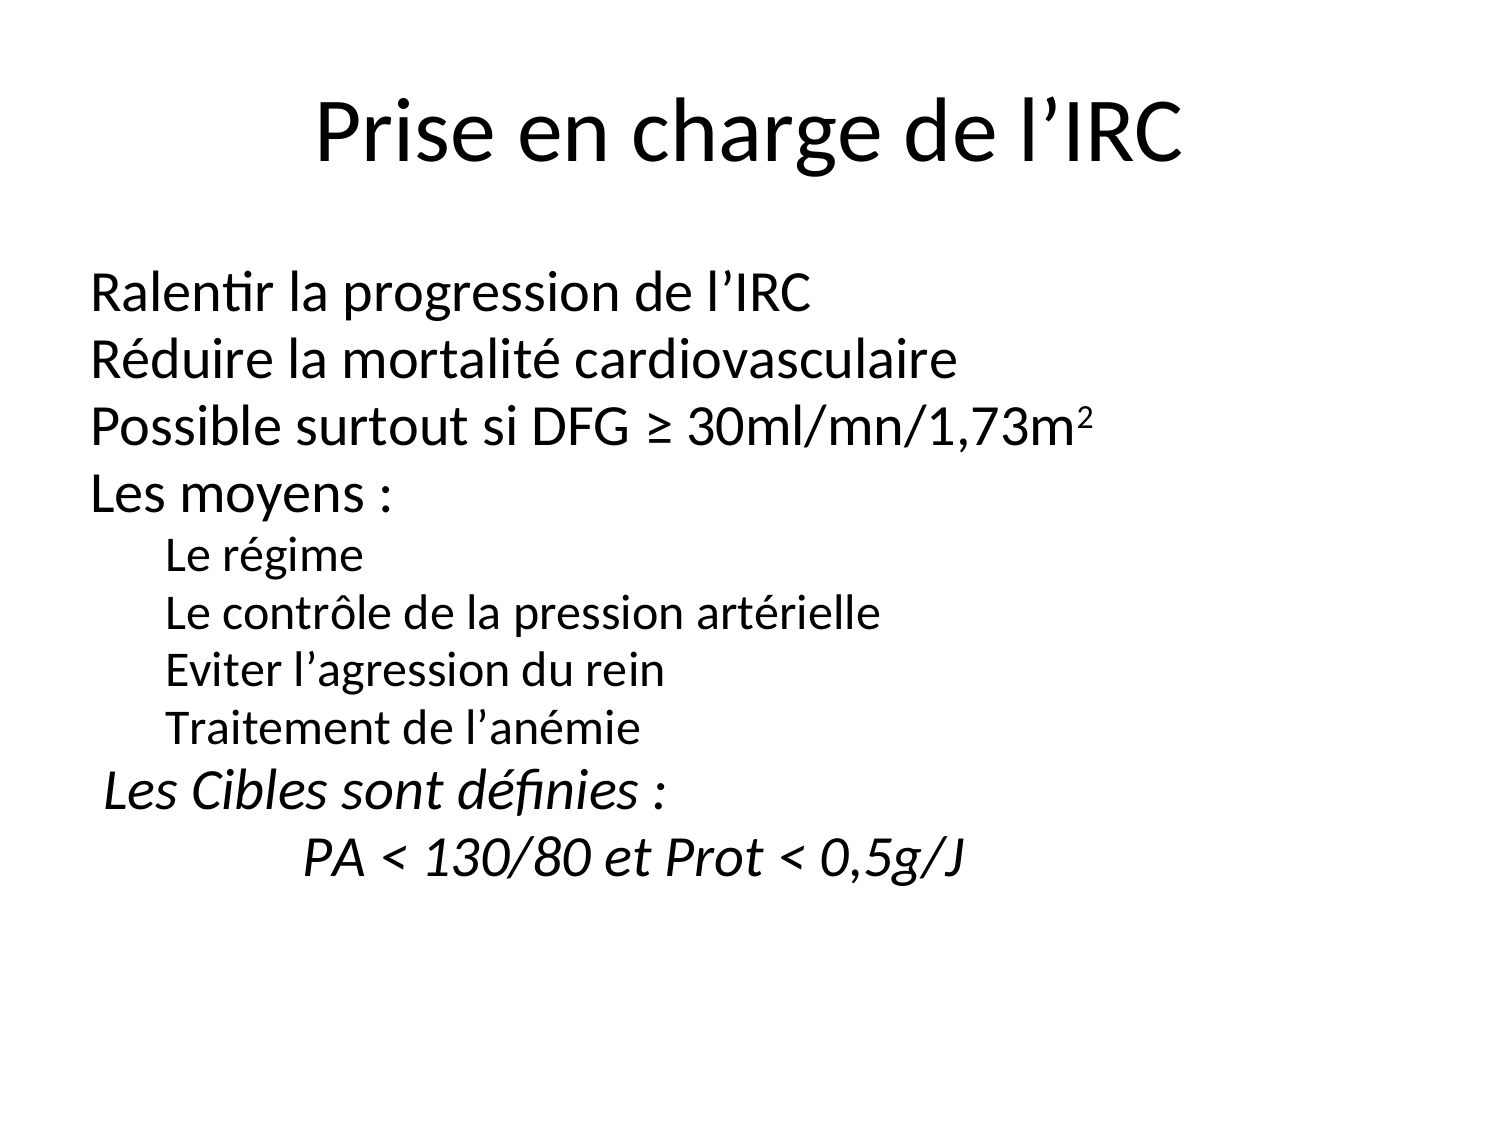

# Prise en charge de l’IRC
Ralentir la progression de l’IRC
Réduire la mortalité cardiovasculaire
Possible surtout si DFG ≥ 30ml/mn/1,73m2
Les moyens :
Le régime
Le contrôle de la pression artérielle
Eviter l’agression du rein
Traitement de l’anémie
 Les Cibles sont définies :
 PA < 130/80 et Prot < 0,5g/J